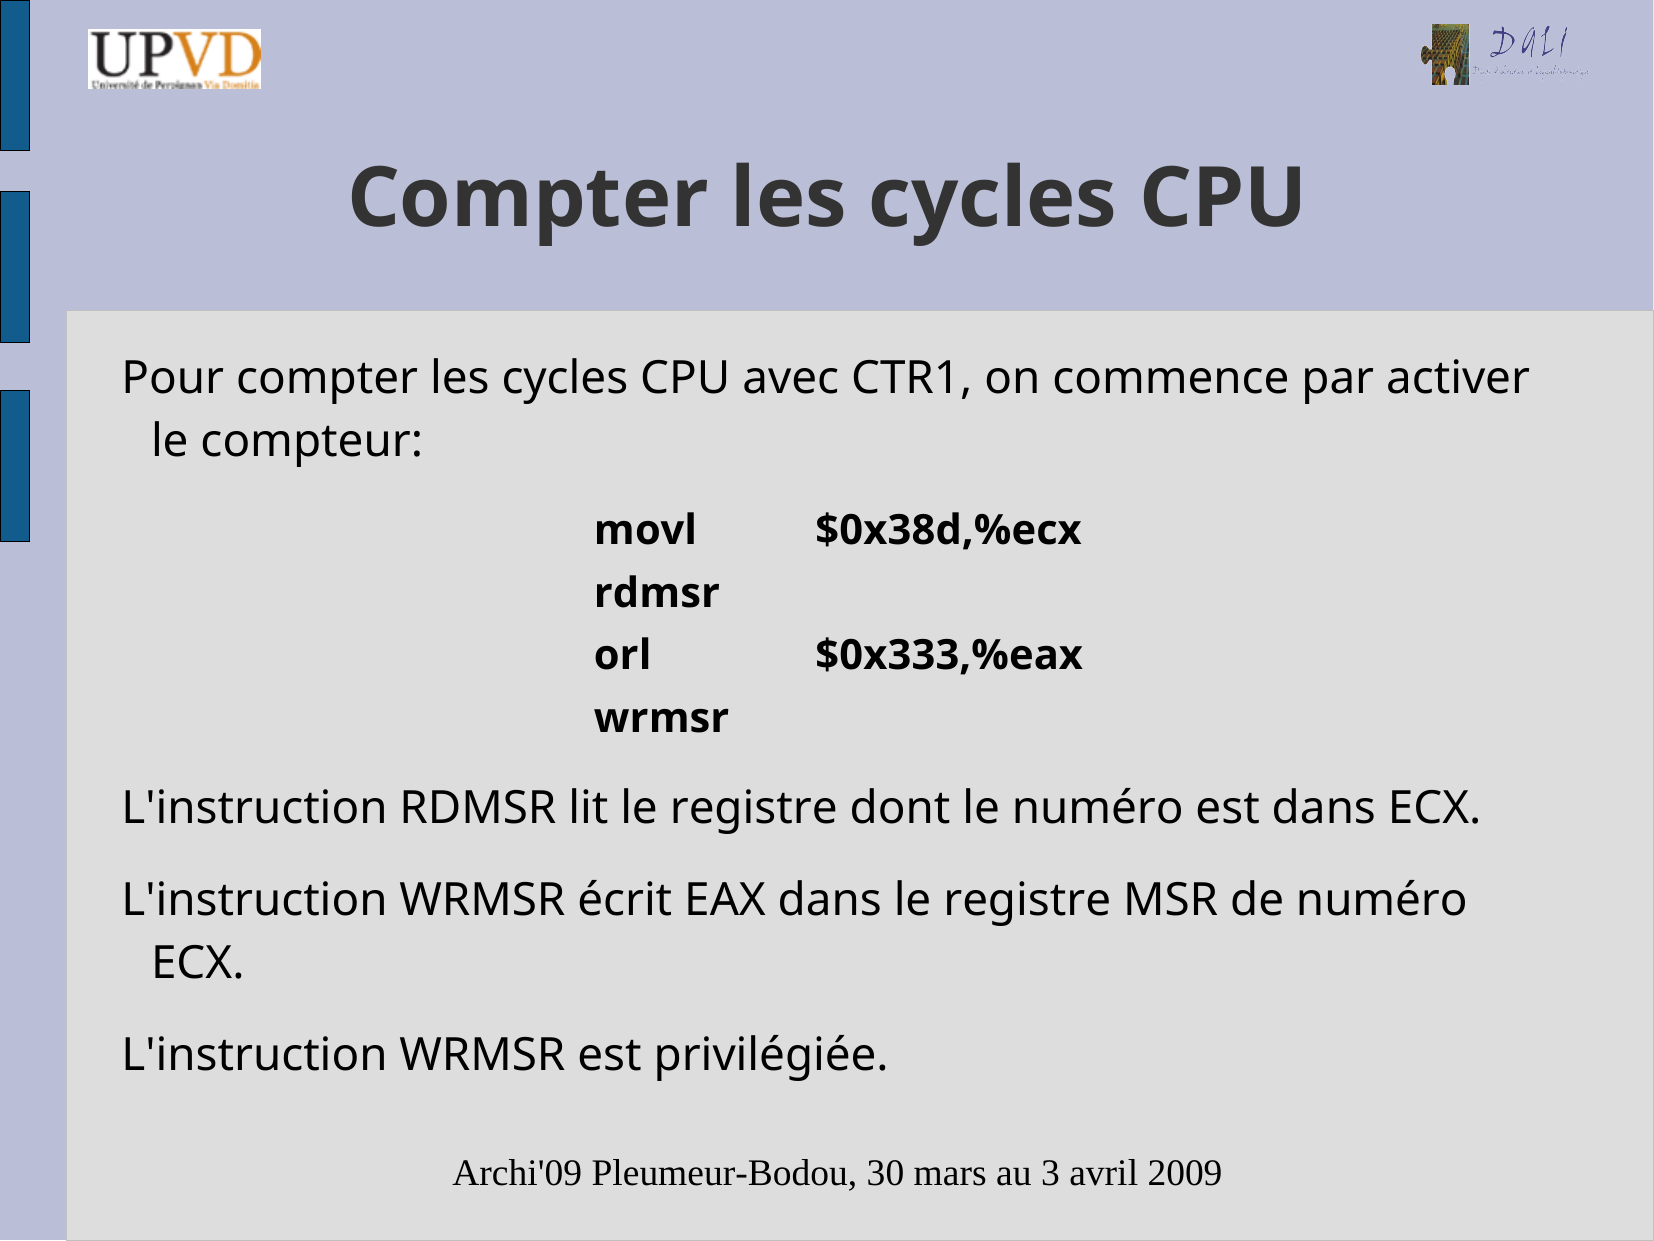

# Compter les cycles CPU
Pour compter les cycles CPU avec CTR1, on commence par activer le compteur:
movl		$0x38d,%ecx
rdmsr
orl 			$0x333,%eax
wrmsr
L'instruction RDMSR lit le registre dont le numéro est dans ECX.
L'instruction WRMSR écrit EAX dans le registre MSR de numéro ECX.
L'instruction WRMSR est privilégiée.
Archi'09 Pleumeur-Bodou, 30 mars au 3 avril 2009